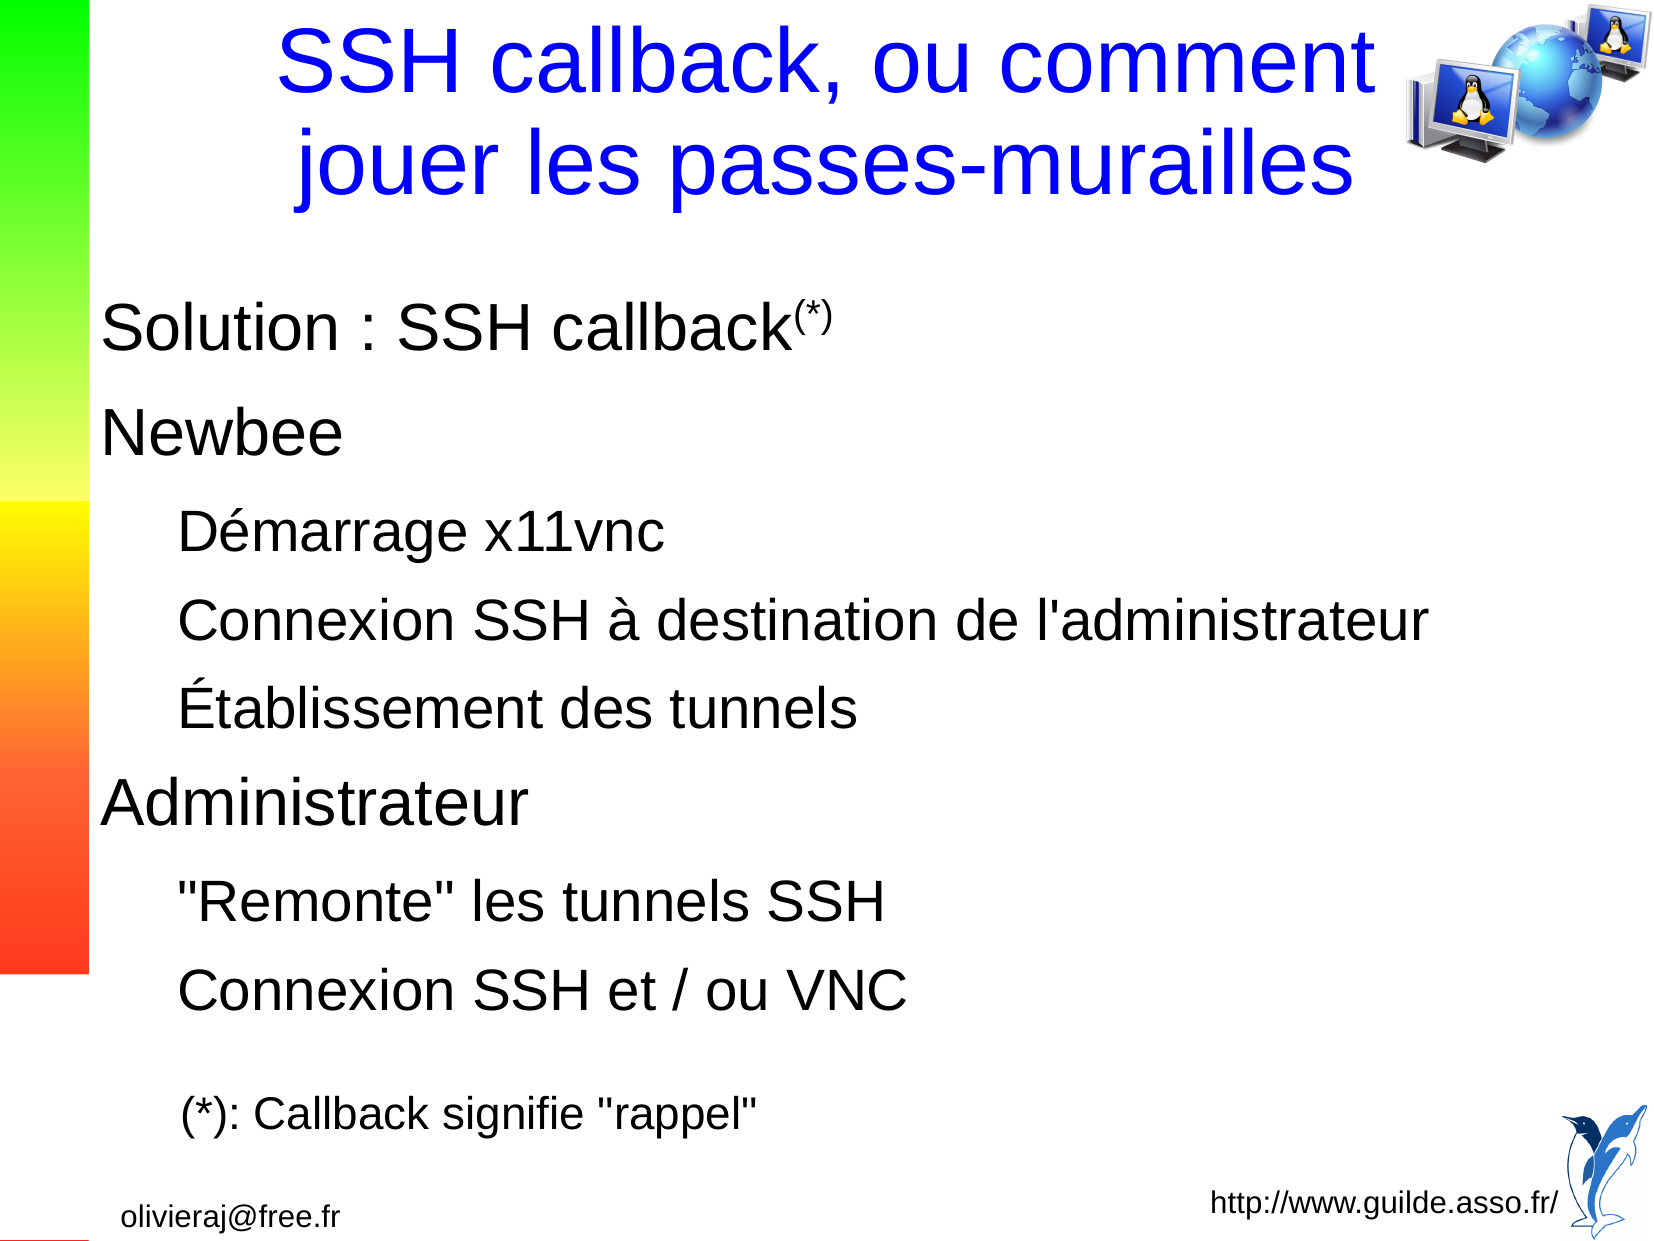

# SSH callback, ou comment jouer les passes-murailles
Solution : SSH callback(*)
Newbee
Démarrage x11vnc
Connexion SSH à destination de l'administrateur
Établissement des tunnels
Administrateur
"Remonte" les tunnels SSH
Connexion SSH et / ou VNC
(*): Callback signifie "rappel"